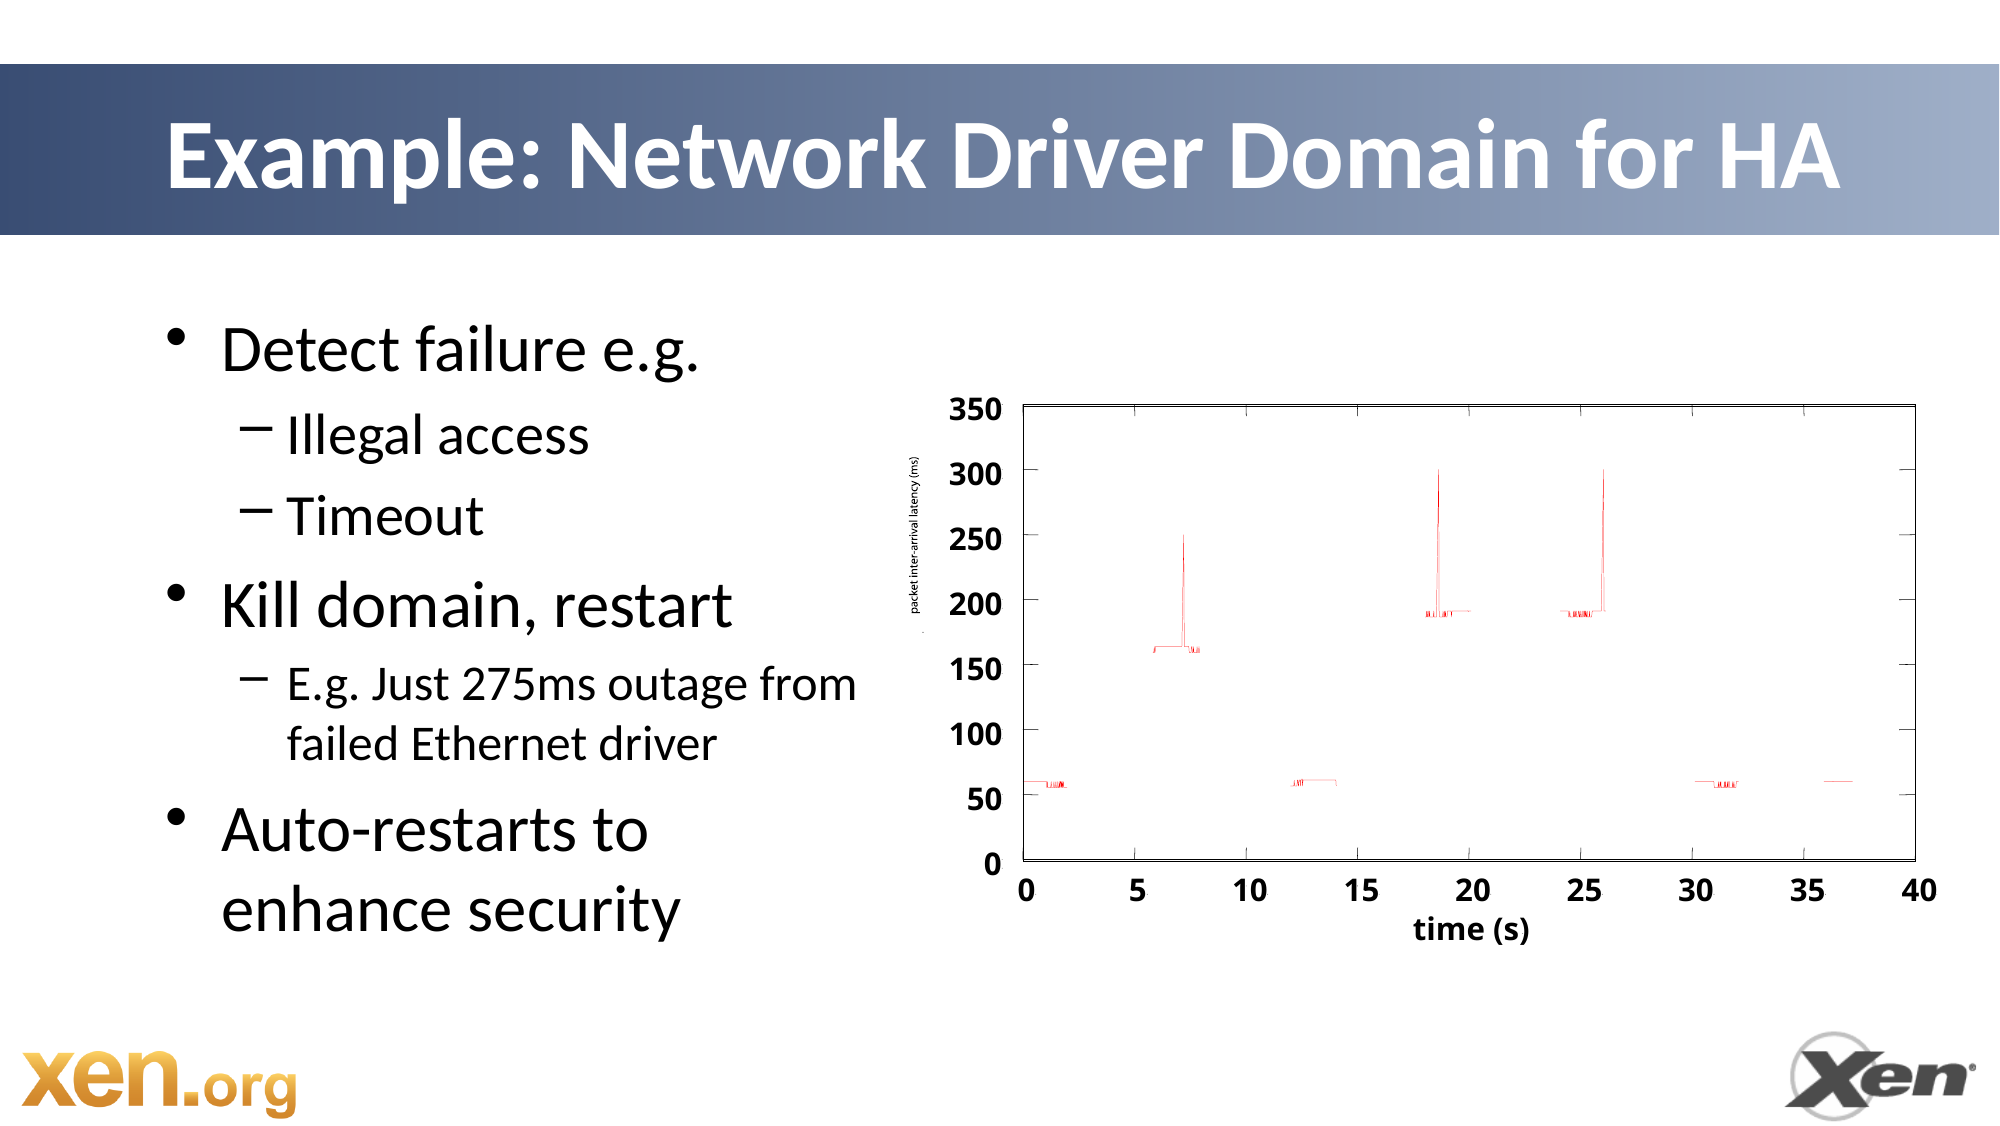

Example: Network Driver Domain for HA
# Detect failure e.g.
Illegal access
Timeout
Kill domain, restart
E.g. Just 275ms outage from
failed Ethernet driver
Auto-restarts to
enhance security
 350
 300
 250
 200
 150
 100
 50
0
0
5
 10
 15
 20
 25
 30
 35
 40
time (s)